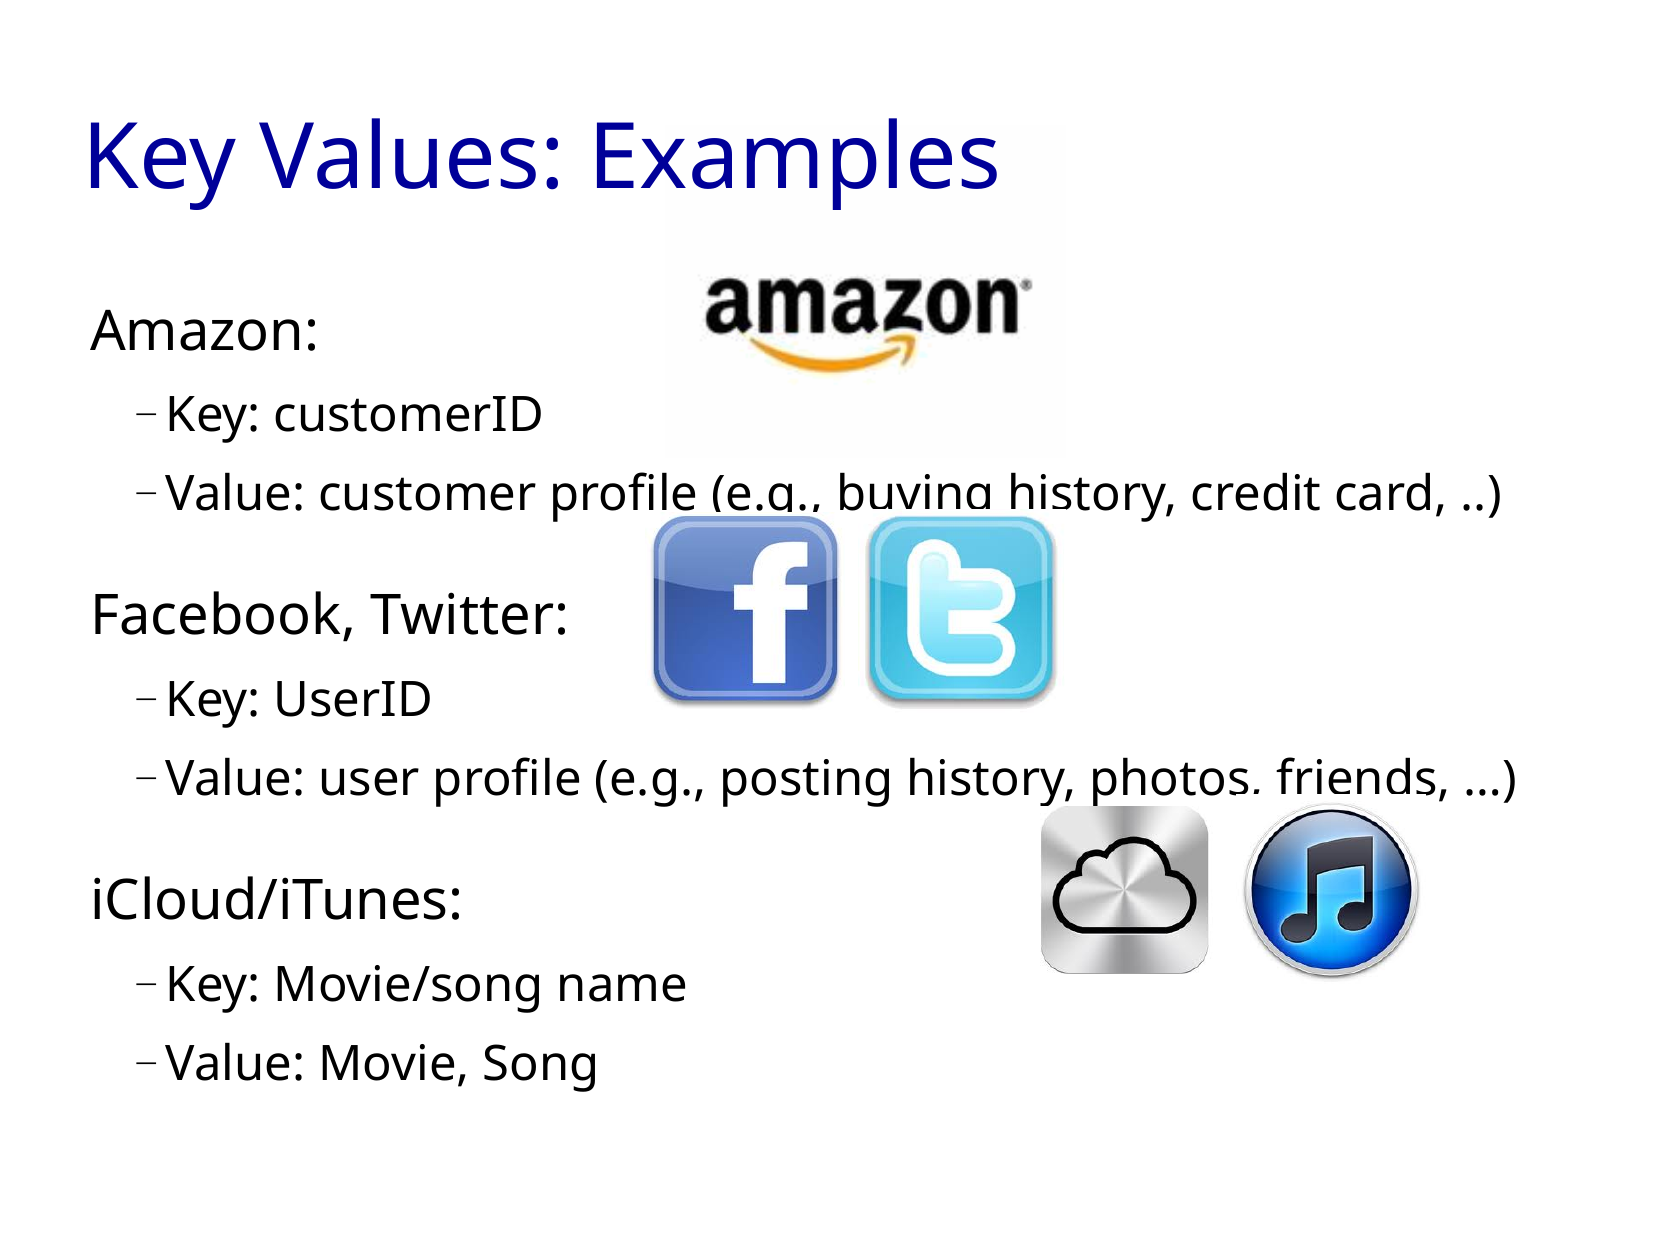

Key Values: Examples
# Amazon:
Key: customerID
Value: customer profile (e.g., buying history, credit card, ..)
Facebook, Twitter:
Key: UserID
Value: user profile (e.g., posting history, photos, friends, …)
iCloud/iTunes:
Key: Movie/song name
Value: Movie, Song